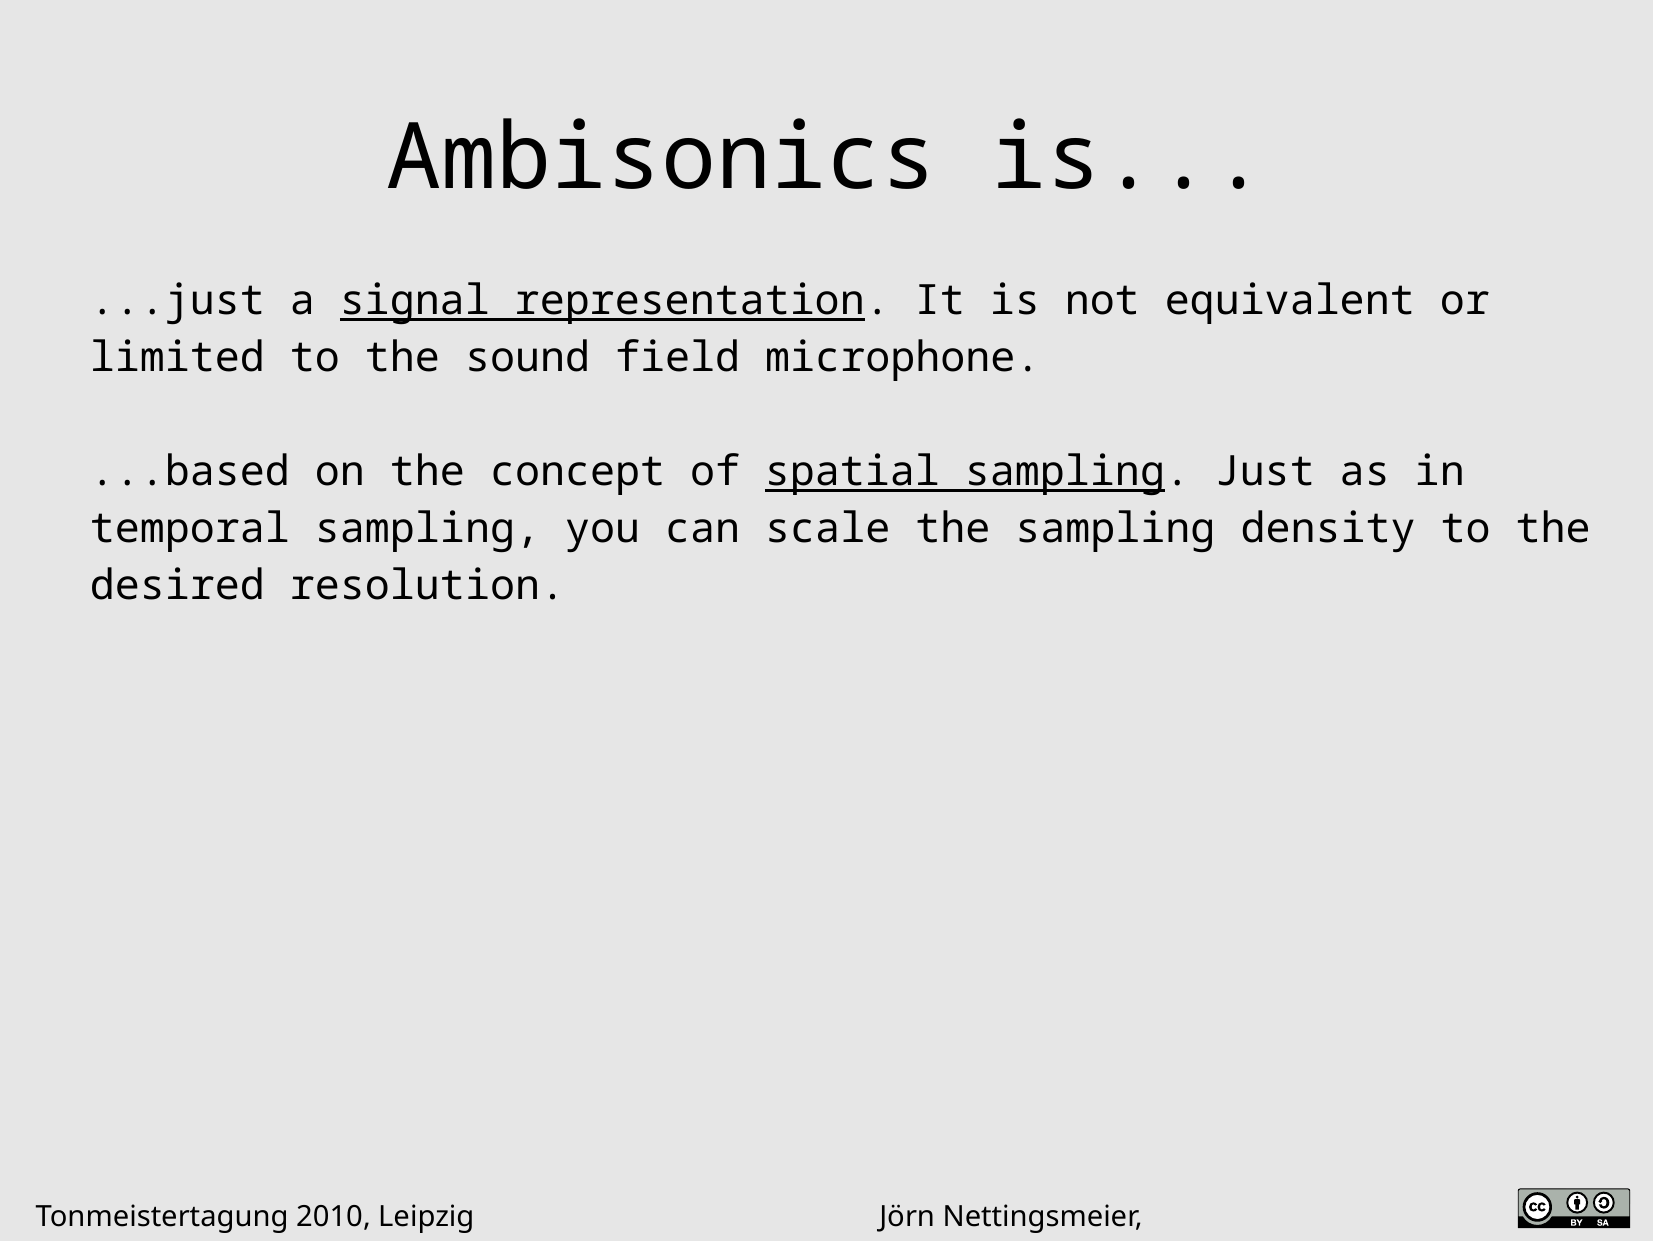

# Ambisonics is...
...just a signal representation. It is not equivalent or limited to the sound field microphone.
...based on the concept of spatial sampling. Just as in temporal sampling, you can scale the sampling density to the desired resolution.